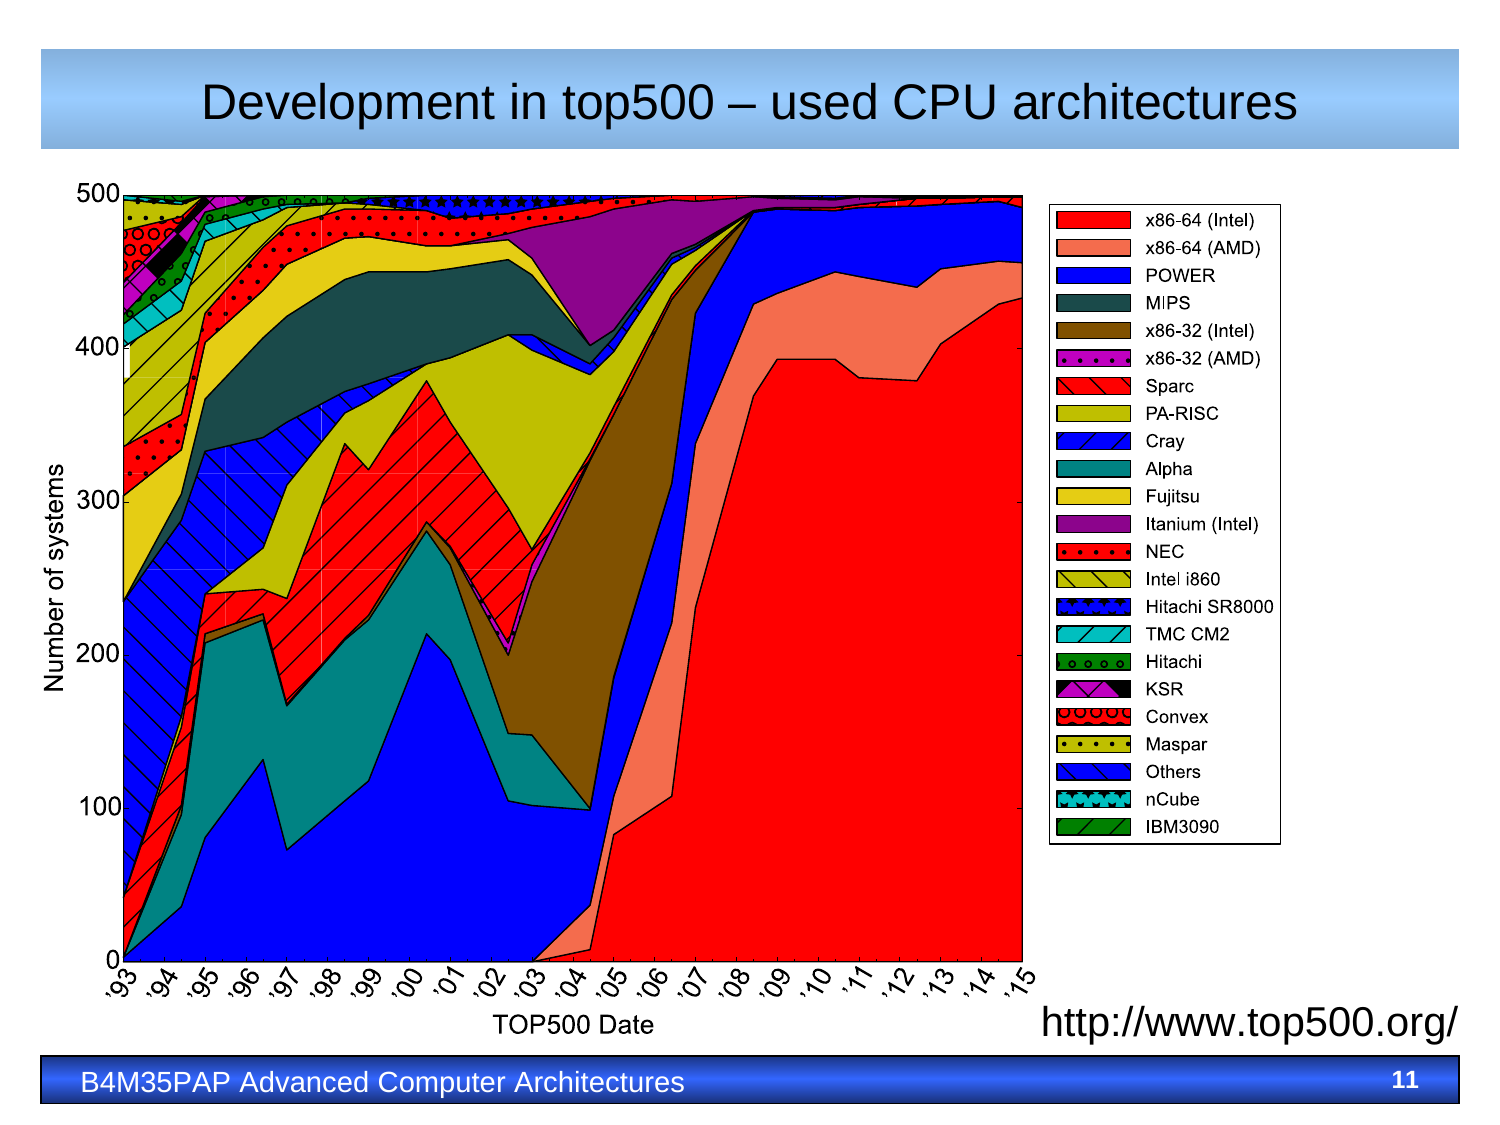

# Development in top500 – used CPU architectures
http://www.top500.org/